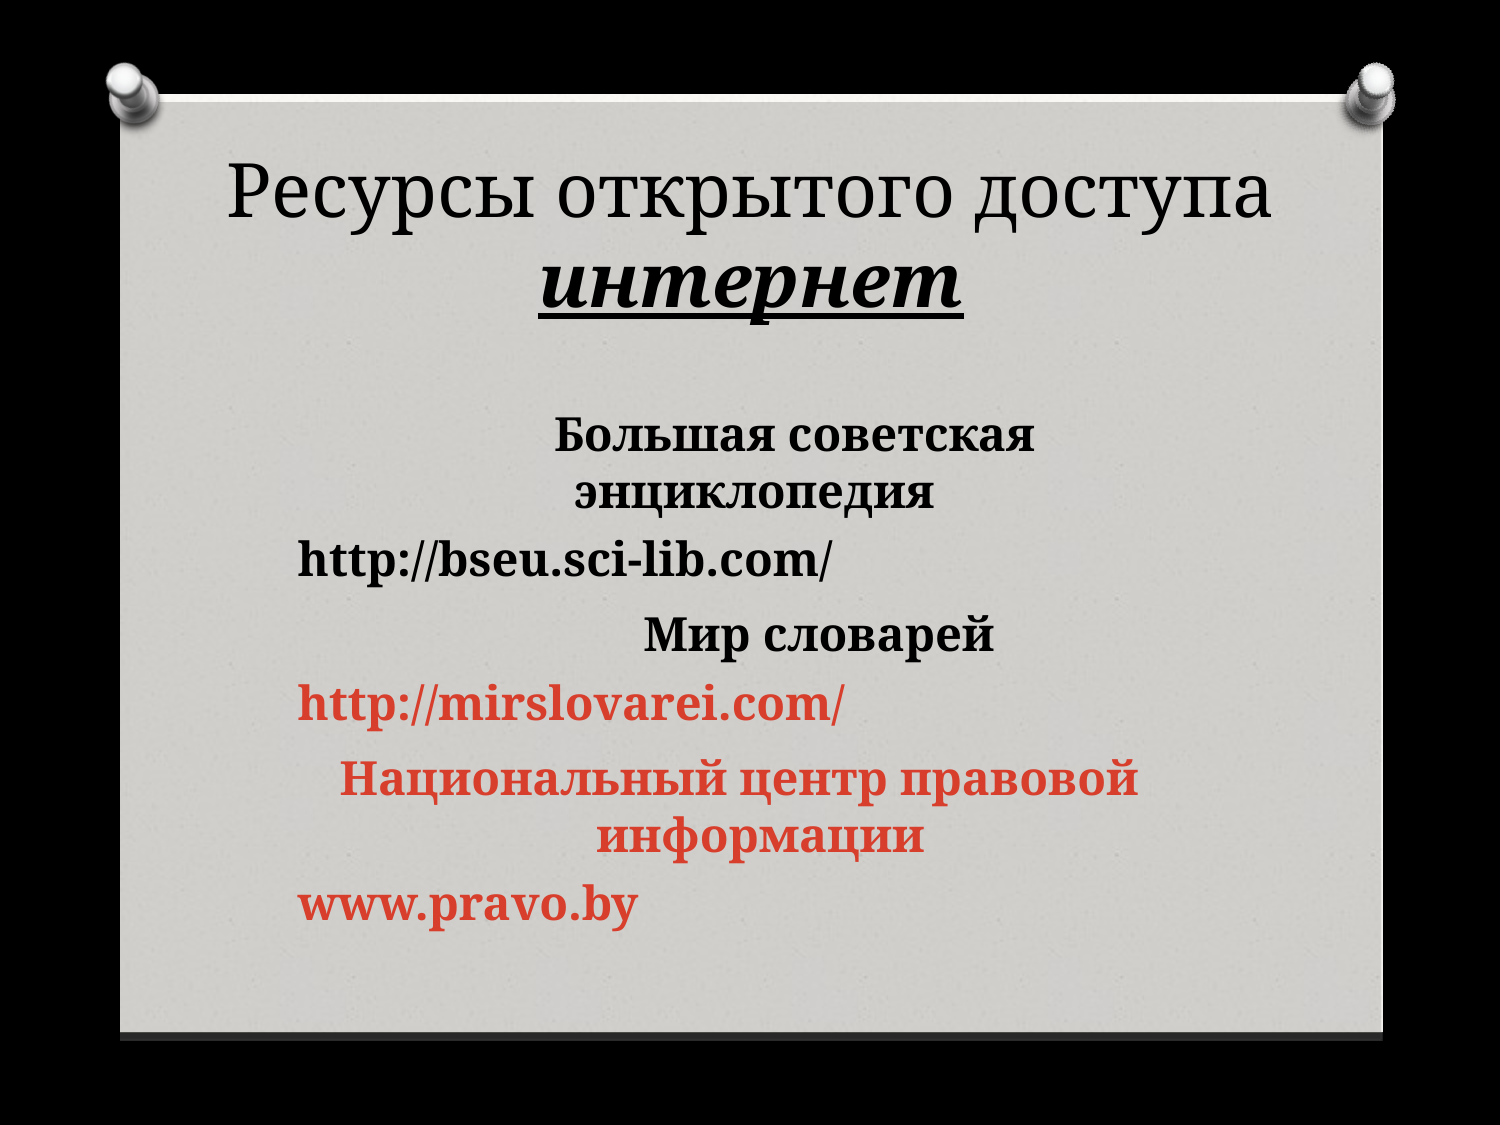

# Ресурсы открытого доступа интернет
 Большая советская энциклопедия
http://bseu.sci-lib.com/
 Мир словарей
http://mirslovarei.com/
Национальный центр правовой информации
www.pravo.by